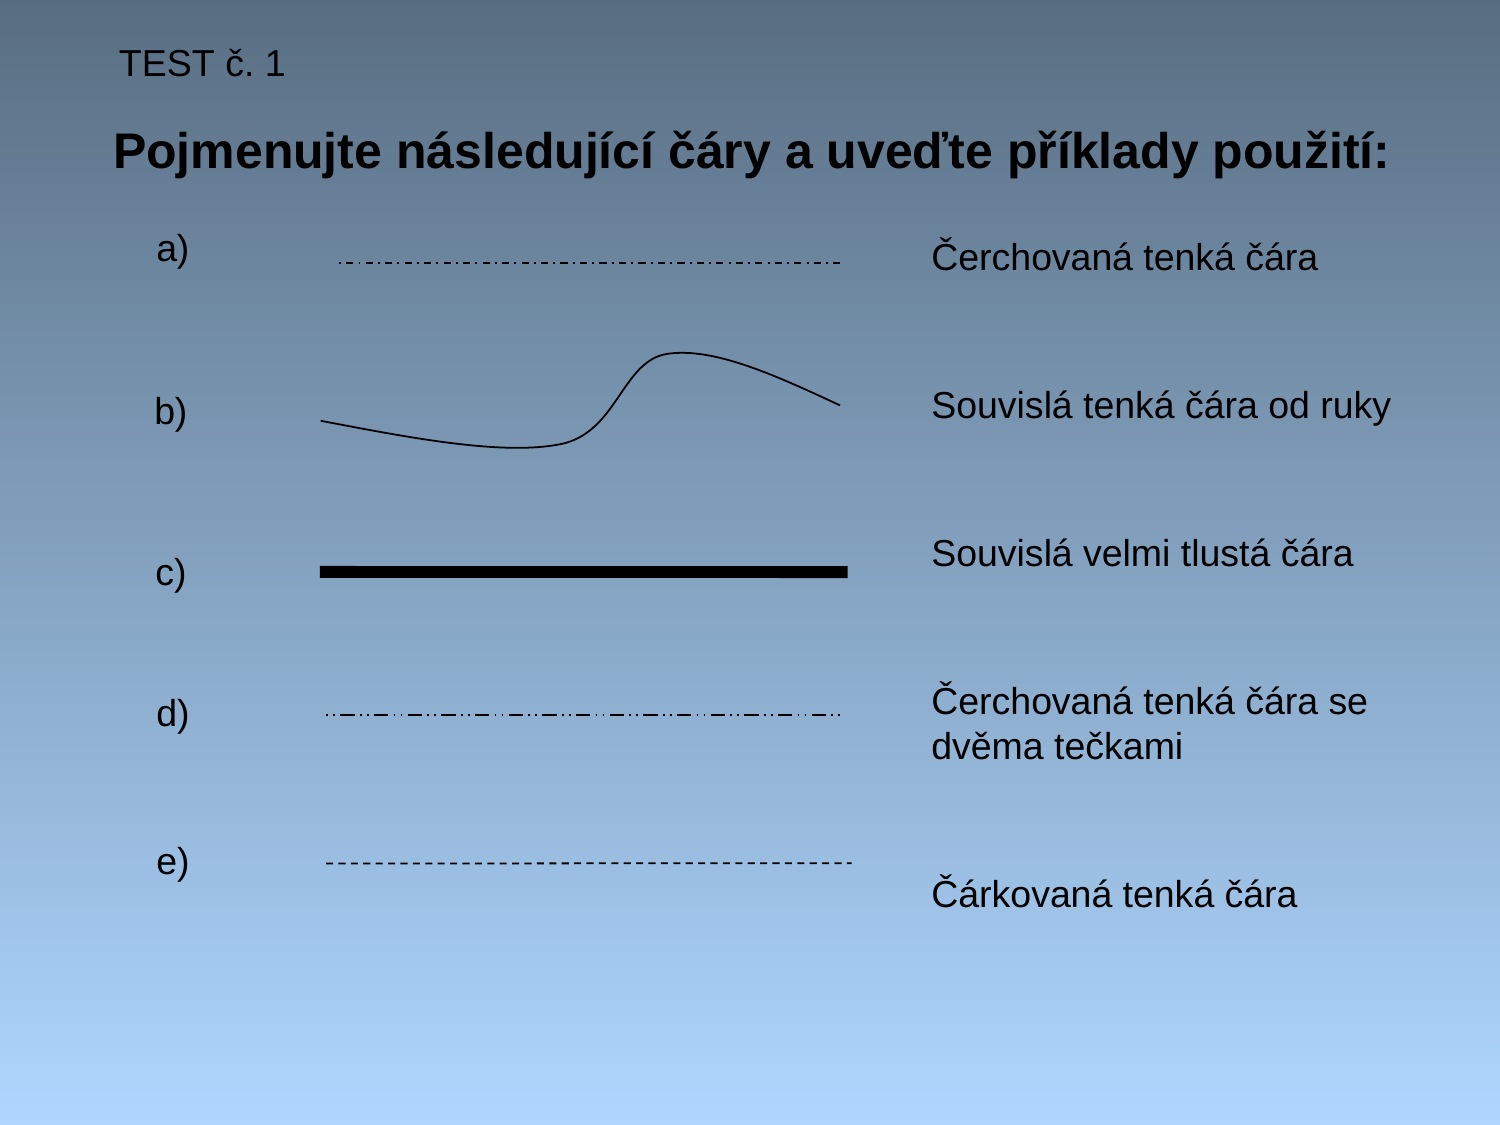

TEST č. 1
Pojmenujte následující čáry a uveďte příklady použití:
a)
Čerchovaná tenká čára
Souvislá tenká čára od ruky
Souvislá velmi tlustá čára
Čerchovaná tenká čára se dvěma tečkami
Čárkovaná tenká čára
b)
c)
d)
e)